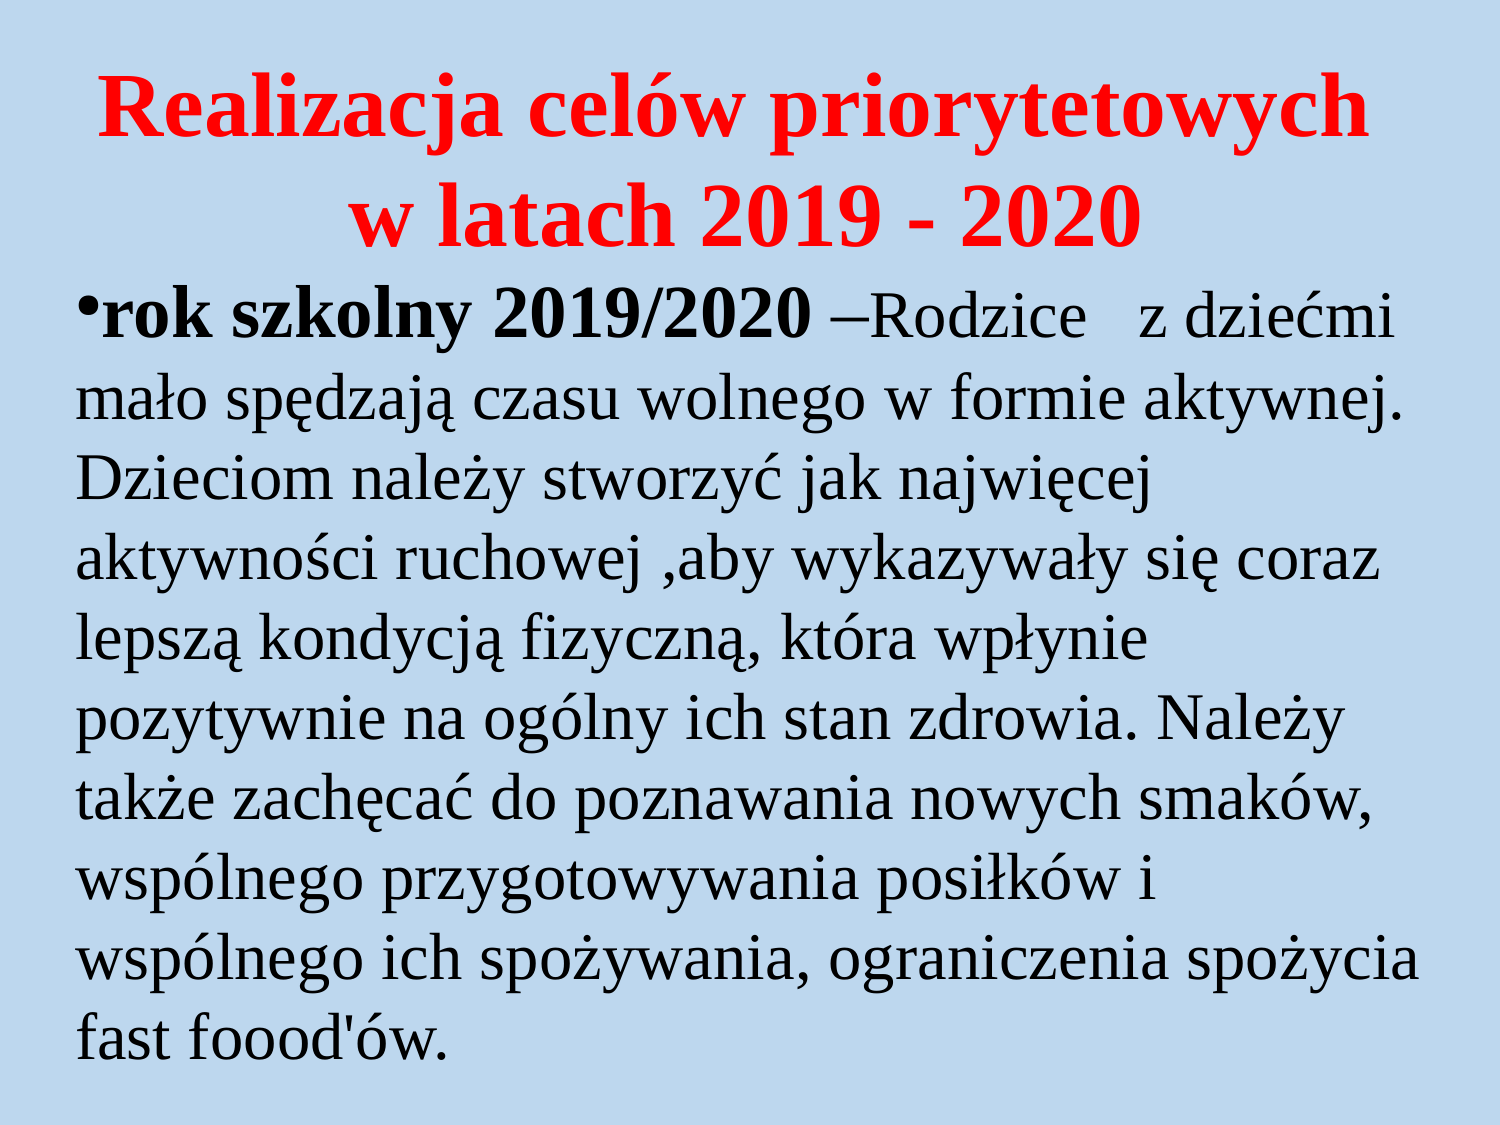

Realizacja celów priorytetowych
w latach 2019 - 2020
# rok szkolny 2019/2020 –Rodzice  z dziećmi mało spędzają czasu wolnego w formie aktywnej. Dzieciom należy stworzyć jak najwięcej aktywności ruchowej ,aby wykazywały się coraz lepszą kondycją fizyczną, która wpłynie pozytywnie na ogólny ich stan zdrowia. Należy także zachęcać do poznawania nowych smaków, wspólnego przygotowywania posiłków i wspólnego ich spożywania, ograniczenia spożycia fast foood'ów.